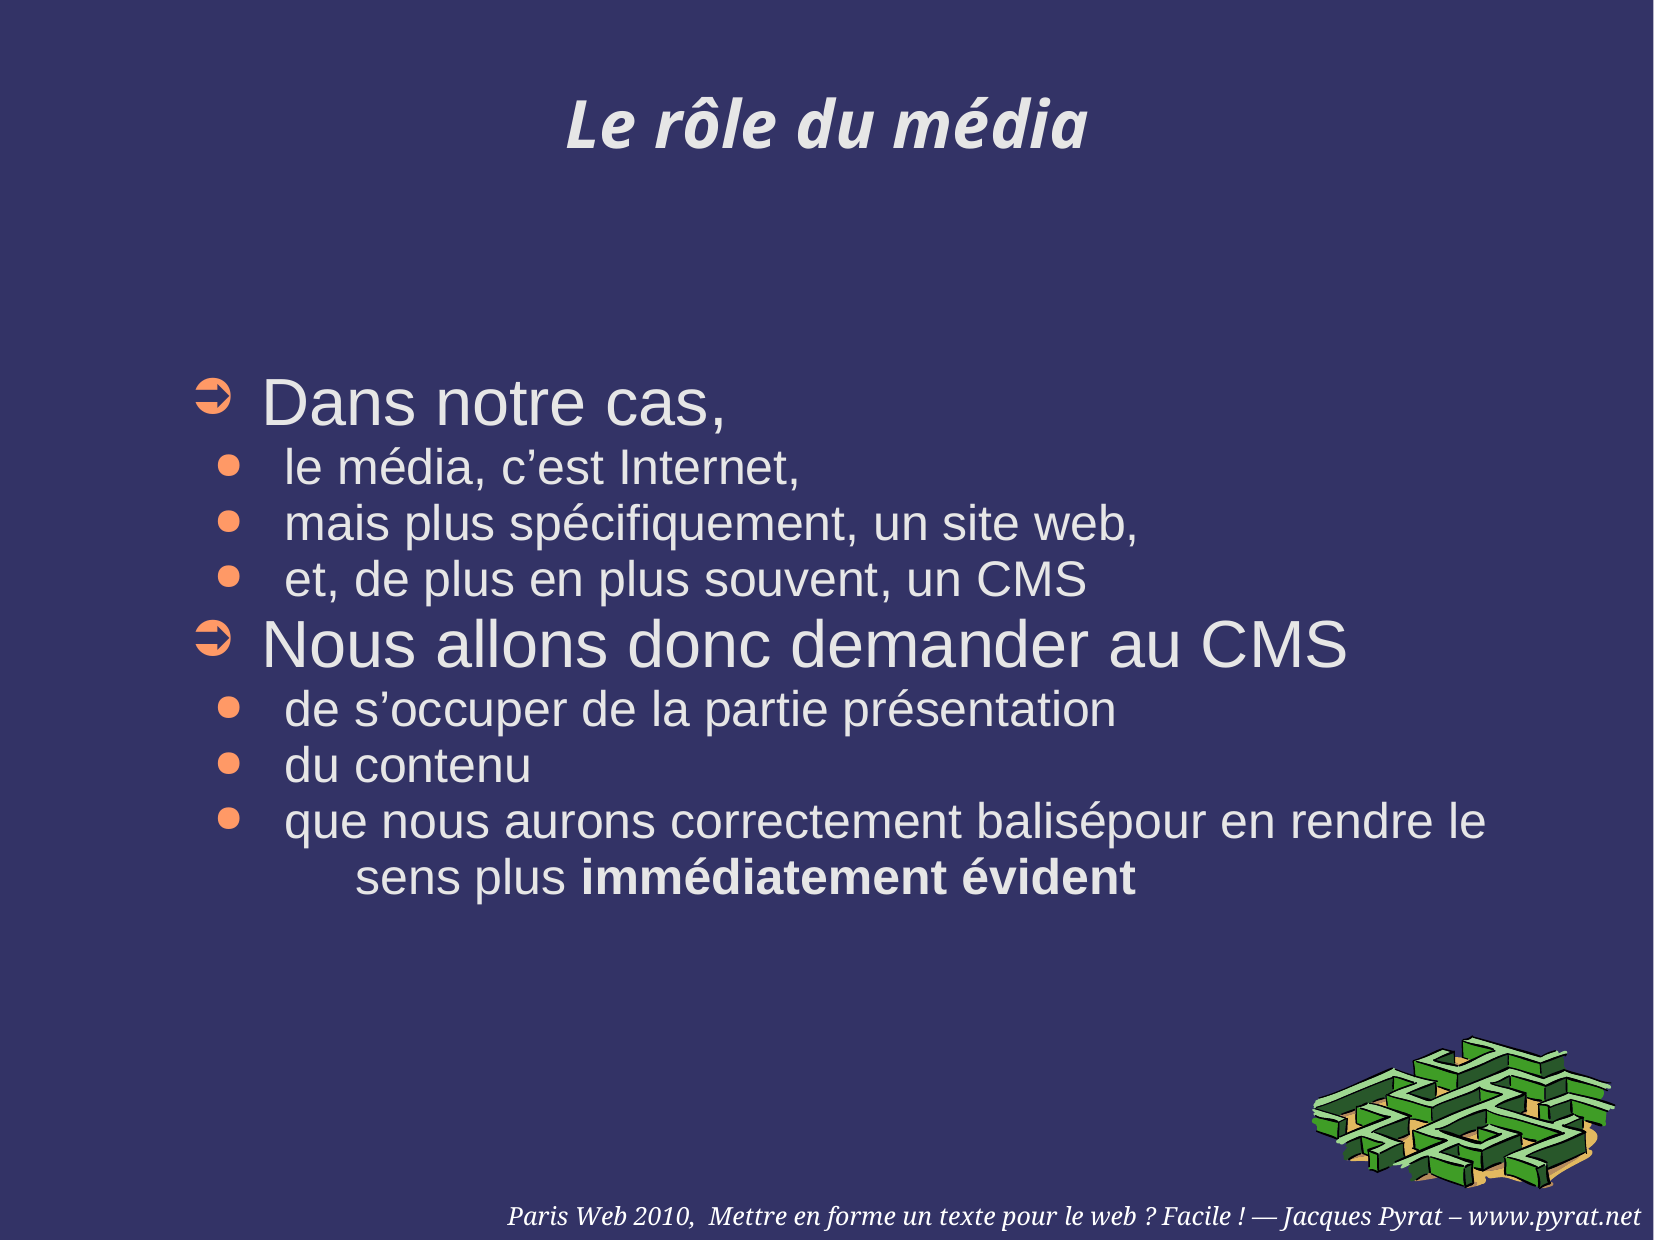

# Le rôle du média
Dans notre cas,
le média, c’est Internet,
mais plus spécifiquement, un site web,
et, de plus en plus souvent, un CMS
Nous allons donc demander au CMS
de s’occuper de la partie présentation
du contenu
que nous aurons correctement balisépour en rendre le sens plus immédiatement évident